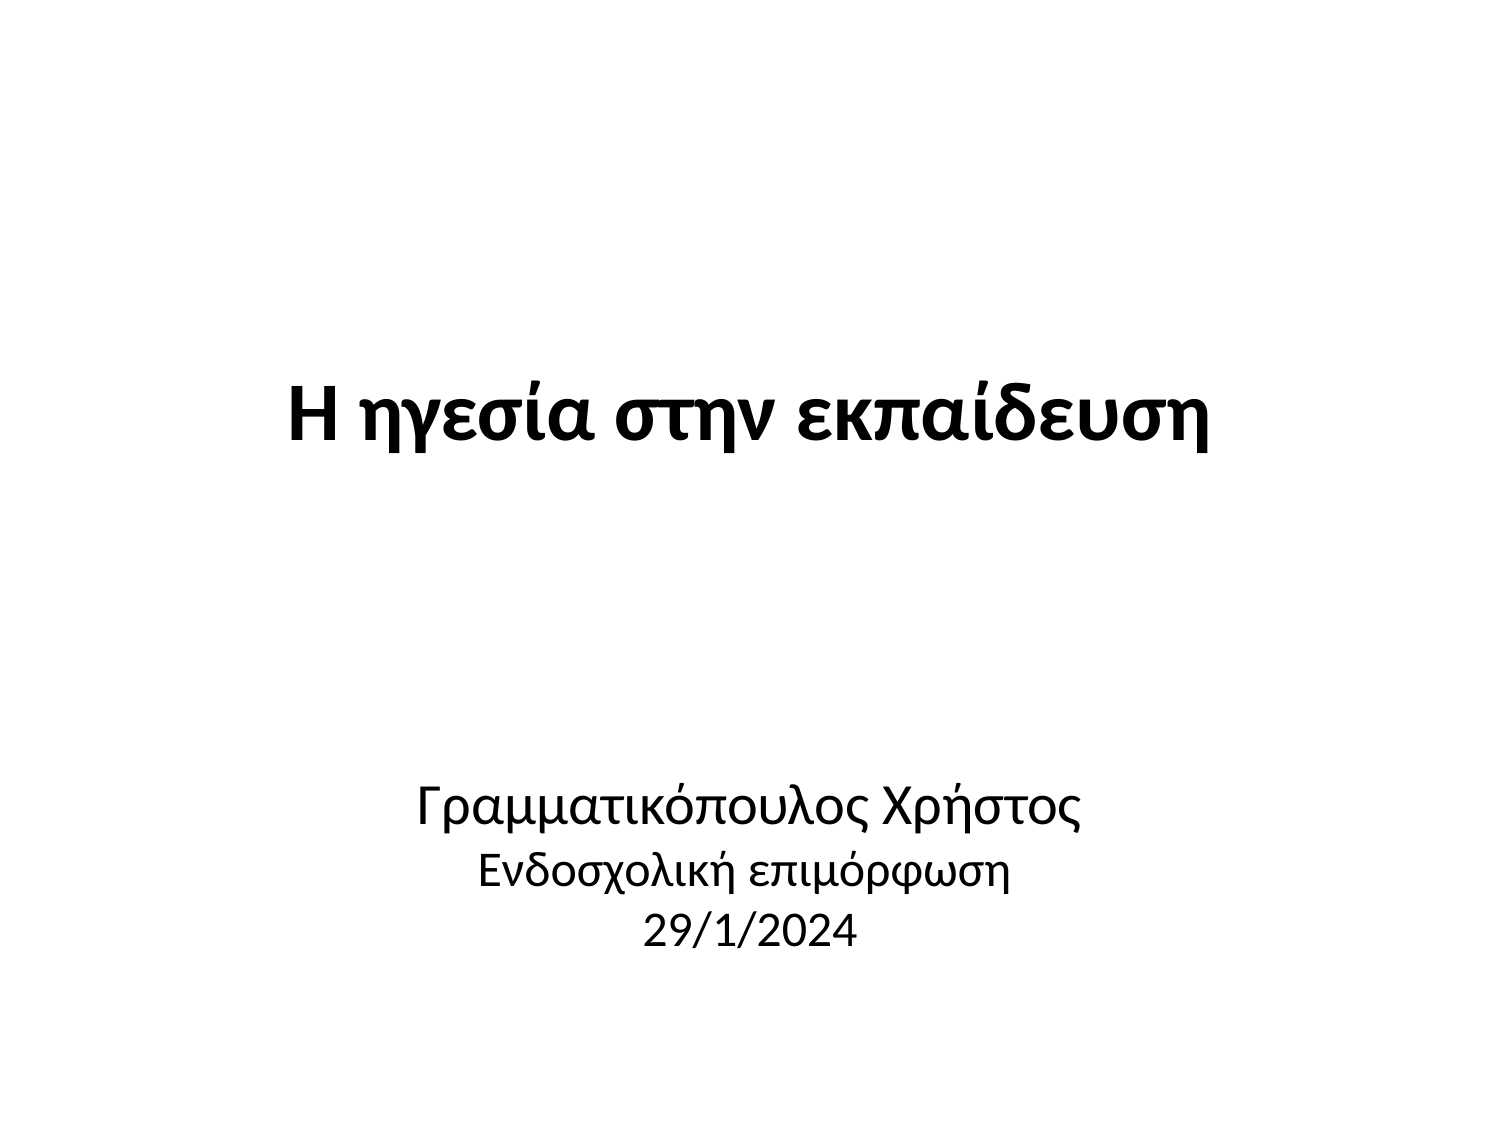

# Η ηγεσία στην εκπαίδευση
Γραμματικόπουλος Χρήστος
Ενδοσχολική επιμόρφωση
29/1/2024